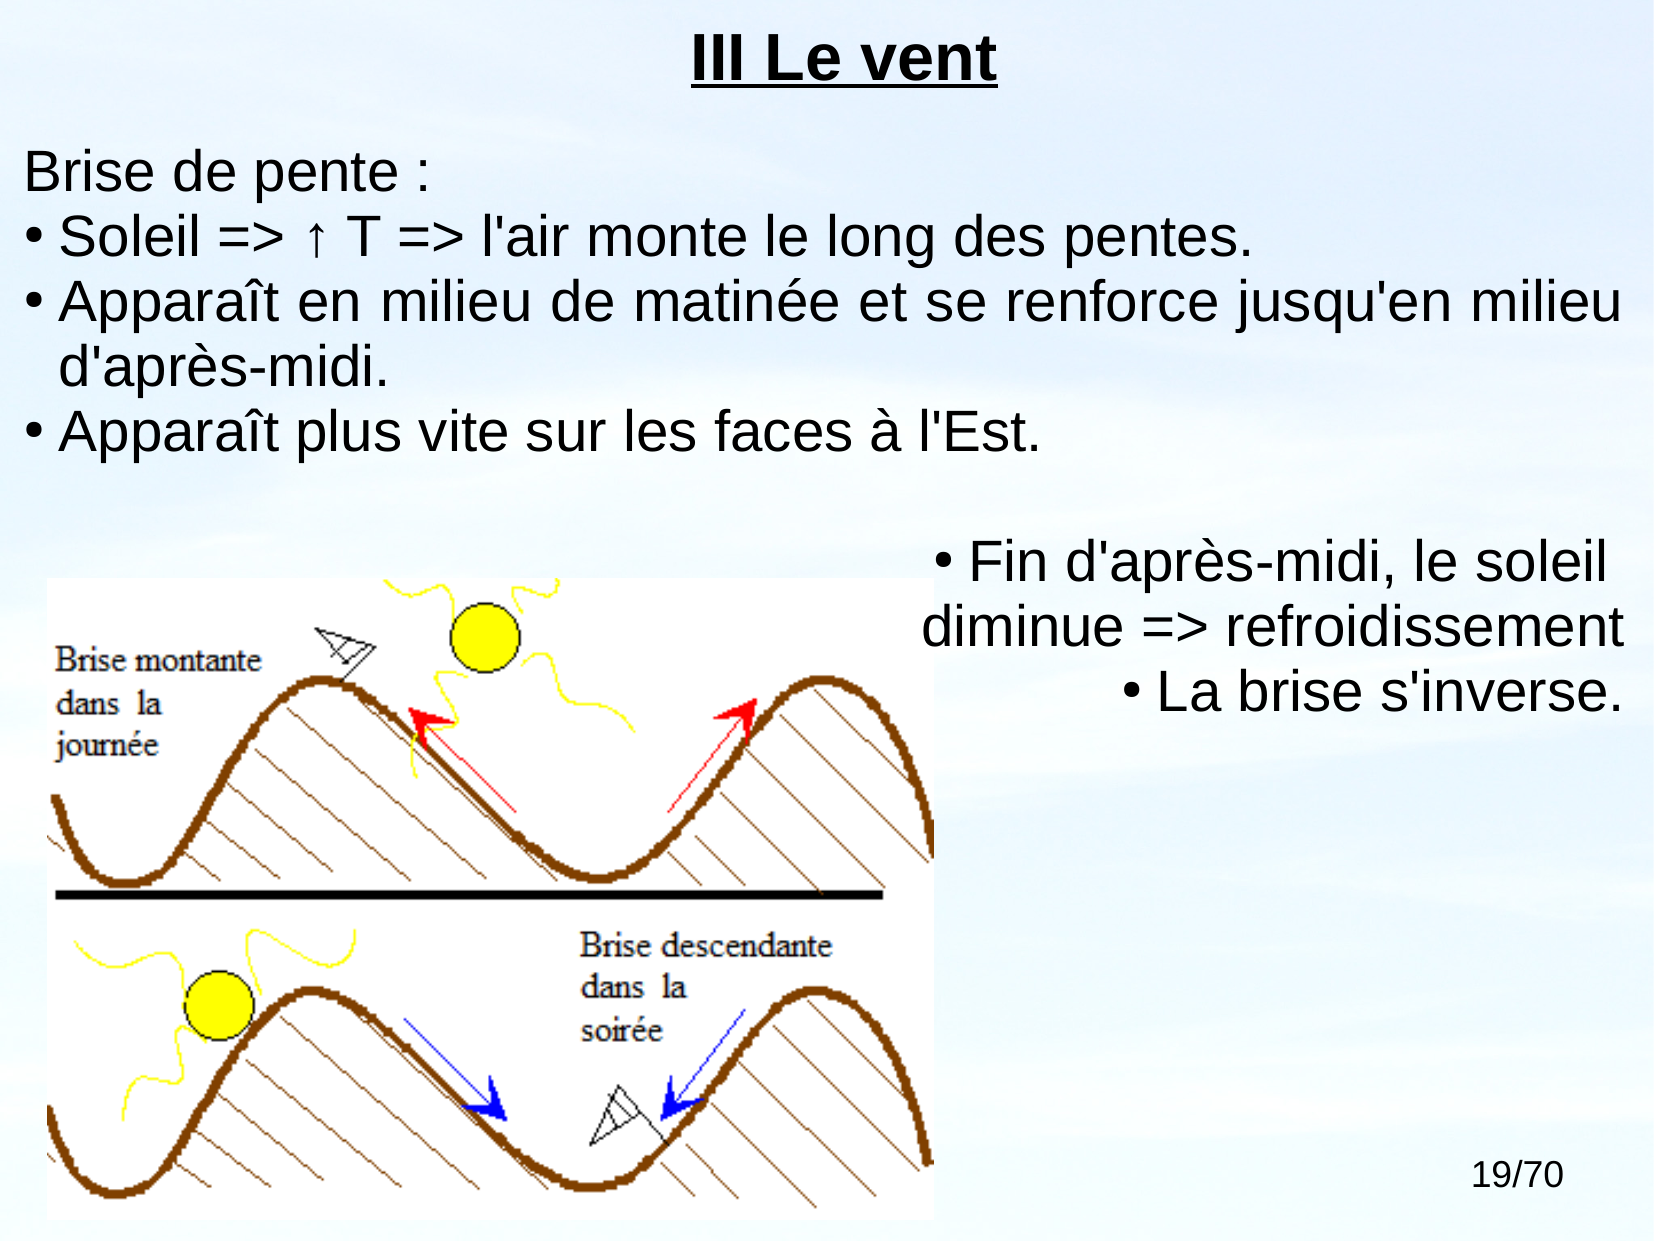

# III Le vent
Brise de pente :
Soleil => ↑ T => l'air monte le long des pentes.
Apparaît en milieu de matinée et se renforce jusqu'en milieu d'après-midi.
Apparaît plus vite sur les faces à l'Est.
Fin d'après-midi, le soleil
diminue => refroidissement
La brise s'inverse.